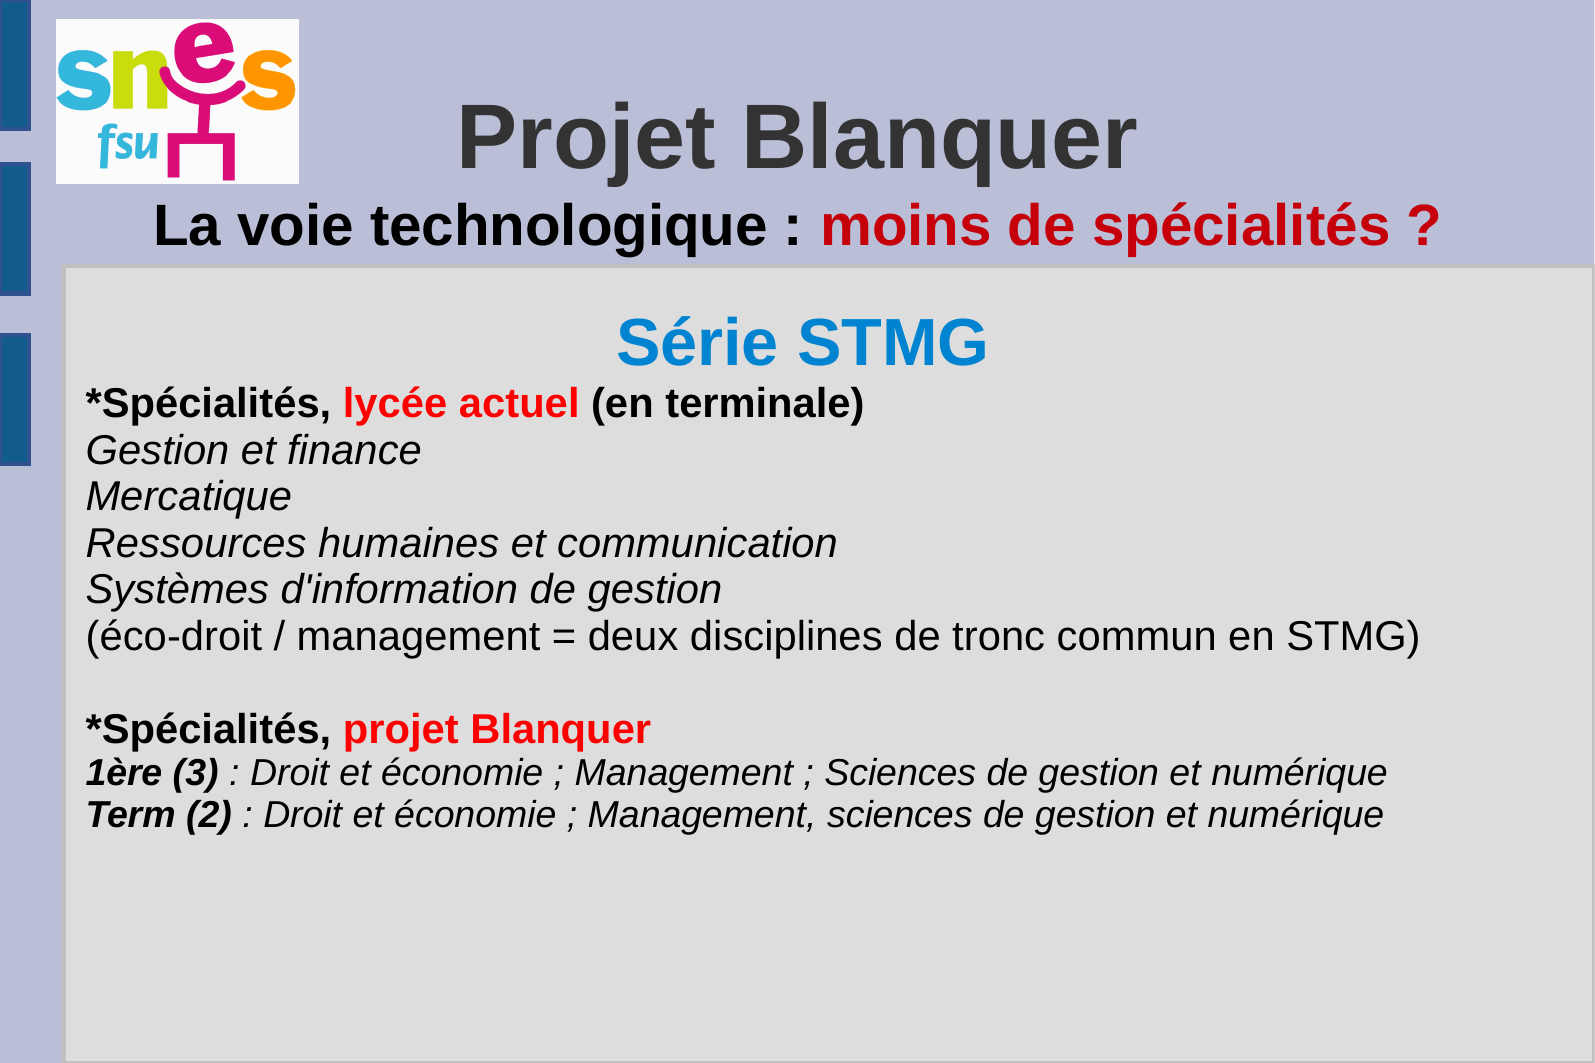

# Projet Blanquer La voie technologique : moins de spécialités ?
Série STMG
*Spécialités, lycée actuel (en terminale)
Gestion et finance
Mercatique
Ressources humaines et communication
Systèmes d'information de gestion
(éco-droit / management = deux disciplines de tronc commun en STMG)
*Spécialités, projet Blanquer
1ère (3) : Droit et économie ; Management ; Sciences de gestion et numérique
Term (2) : Droit et économie ; Management, sciences de gestion et numérique